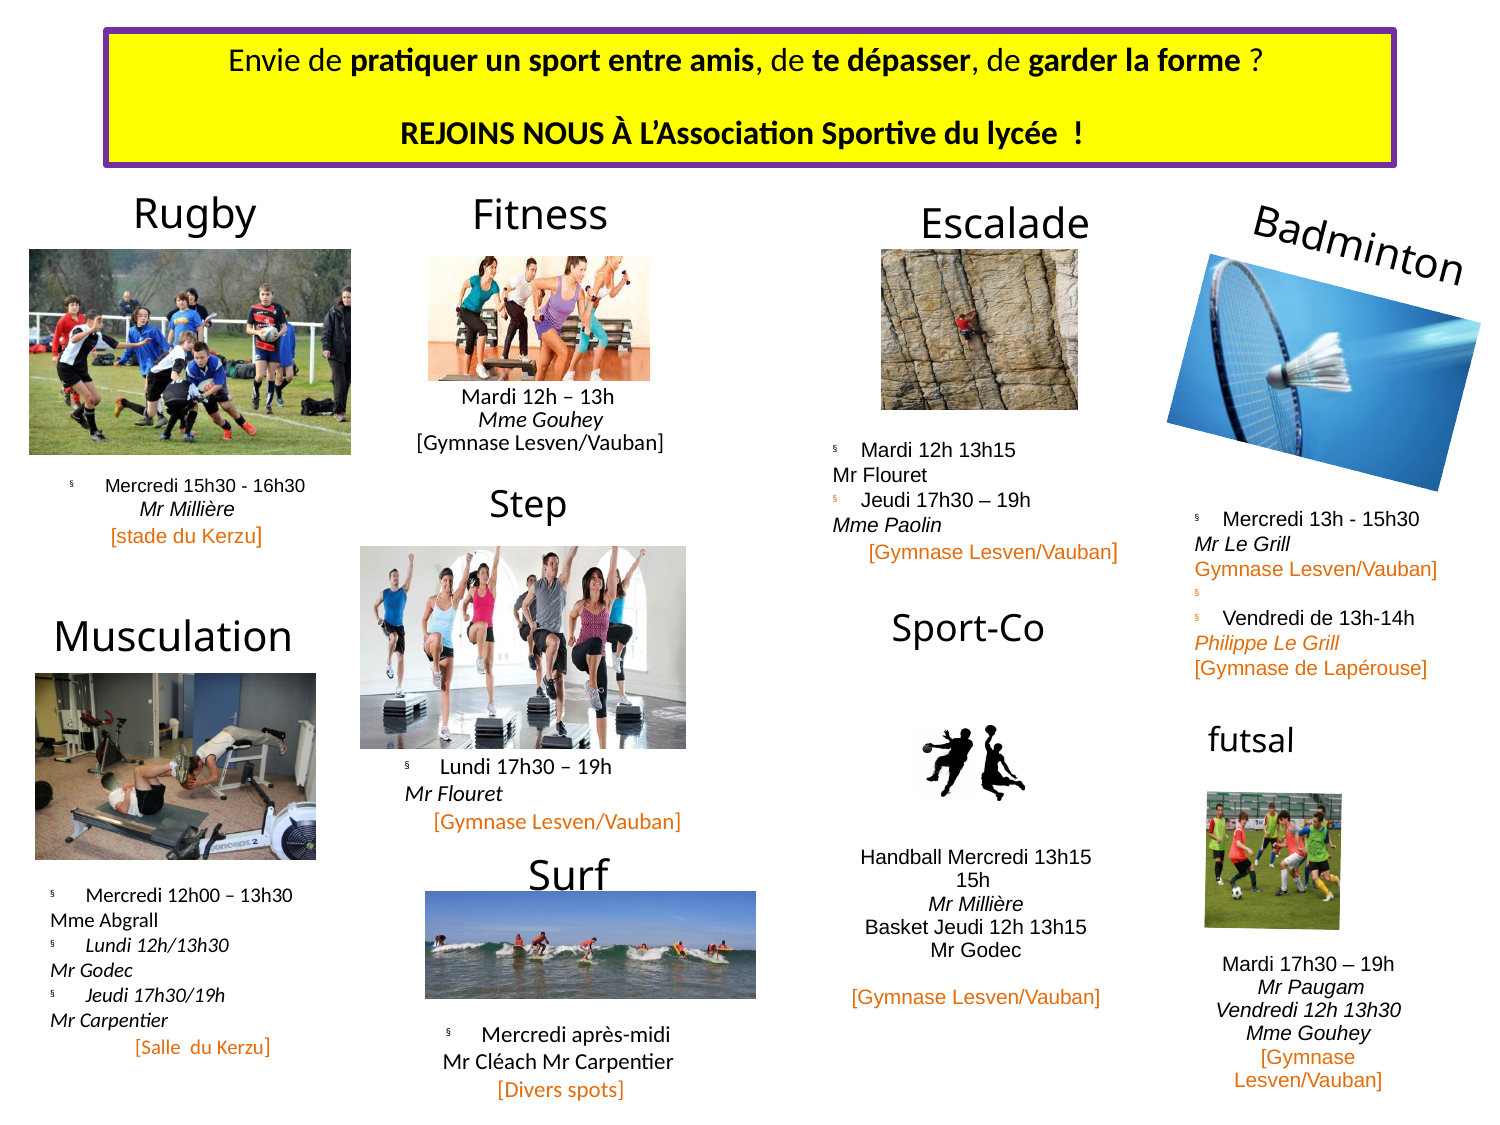

# Envie de pratiquer un sport entre amis, de te dépasser, de garder la forme ? REJOINS NOUS À L’Association Sportive du lycée !
Fitness
Rugby
Mercredi 15h30 - 16h30
Mr Millière
[stade du Kerzu]
Badminton
Mercredi 13h - 15h30
Mr Le Grill
Gymnase Lesven/Vauban]
Vendredi de 13h-14h
Philippe Le Grill
[Gymnase de Lapérouse]
Escalade
Mardi 12h 13h15
Mr Flouret
Jeudi 17h30 – 19h
Mme Paolin
[Gymnase Lesven/Vauban]
Mardi 12h – 13h
Mme Gouhey
[Gymnase Lesven/Vauban]
Step
Sport-Co
Musculation
Lundi 17h30 – 19h
Mr Flouret
 [Gymnase Lesven/Vauban]
Mercredi 12h00 – 13h30
Mme Abgrall
Lundi 12h/13h30
Mr Godec
Jeudi 17h30/19h
Mr Carpentier
 [Salle du Kerzu]
 futsal
Handball Mercredi 13h15 15h
Mr Millière
Basket Jeudi 12h 13h15
Mr Godec
[Gymnase Lesven/Vauban]
Surf
Mercredi après-midi
Mr Cléach Mr Carpentier
 [Divers spots]
Mardi 17h30 – 19h
 Mr Paugam
Vendredi 12h 13h30
Mme Gouhey
[Gymnase Lesven/Vauban]